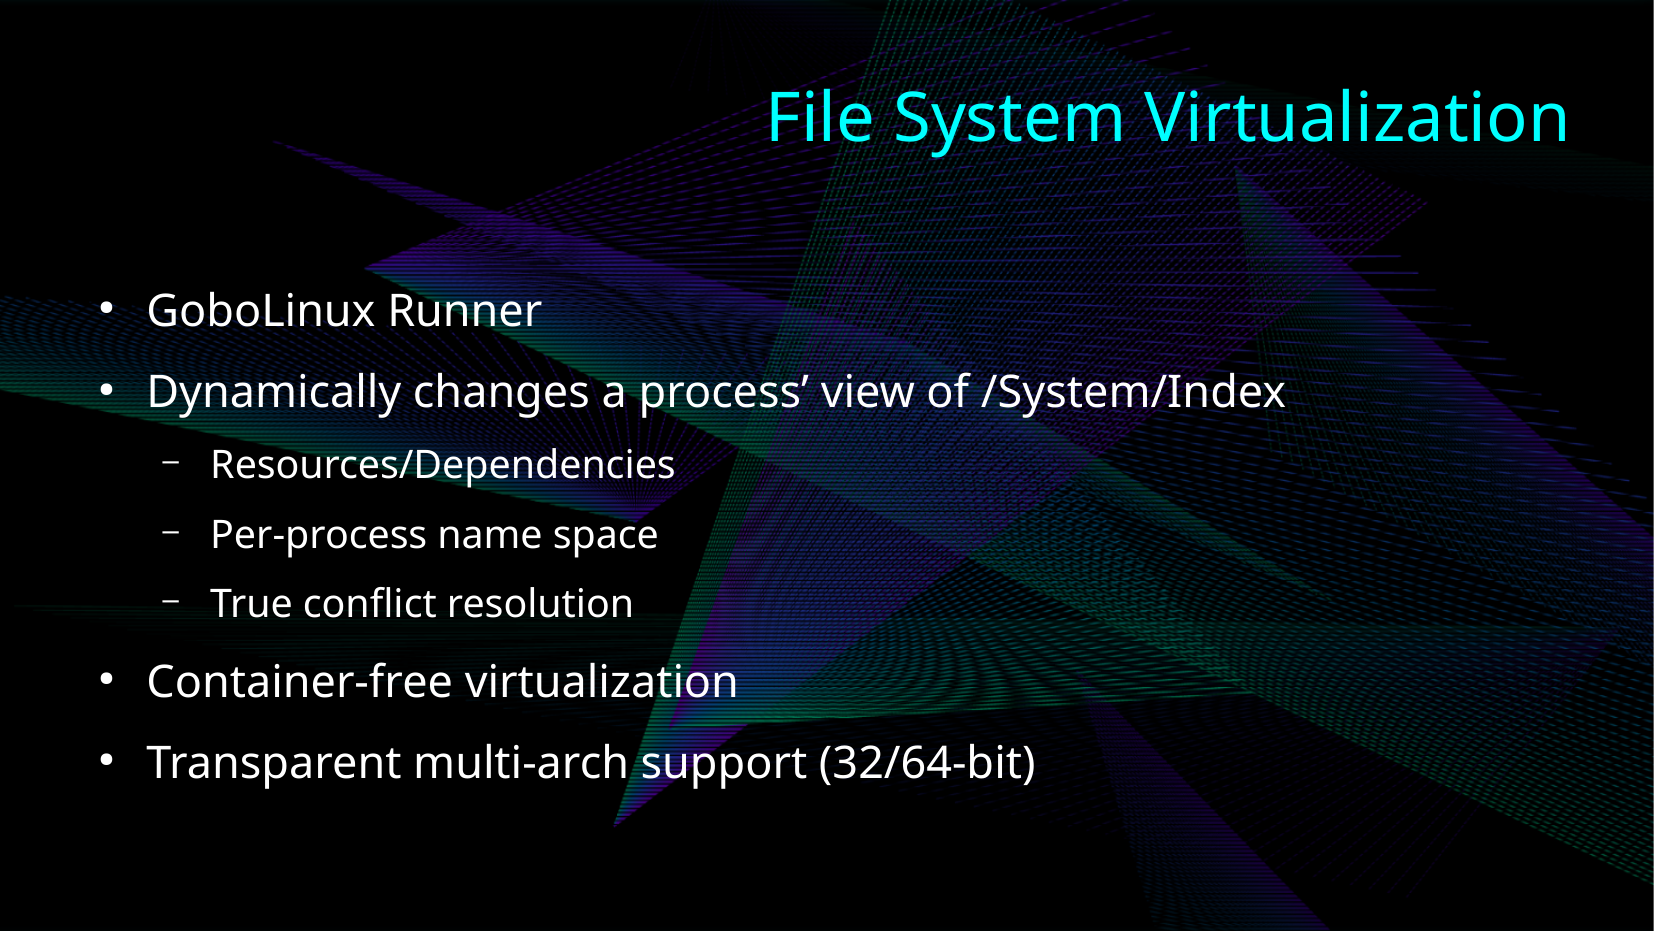

# File System Virtualization
GoboLinux Runner
Dynamically changes a process’ view of /System/Index
Resources/Dependencies
Per-process name space
True conflict resolution
Container-free virtualization
Transparent multi-arch support (32/64-bit)